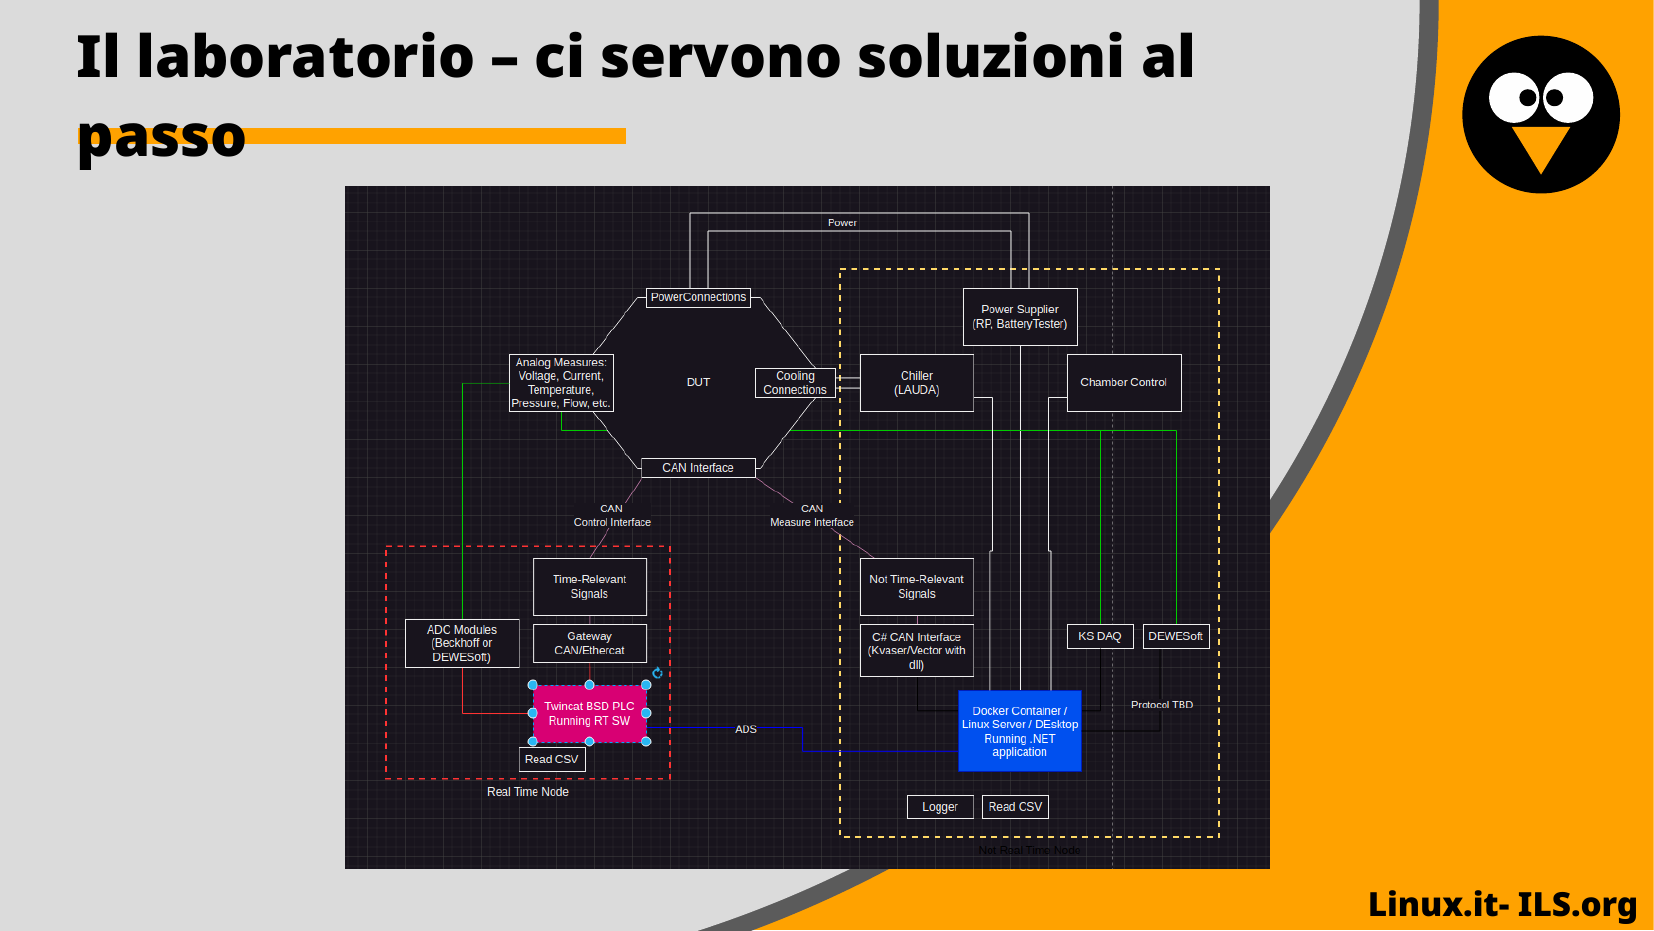

# Il laboratorio – ci servono soluzioni al passo
Linux.it- ILS.org